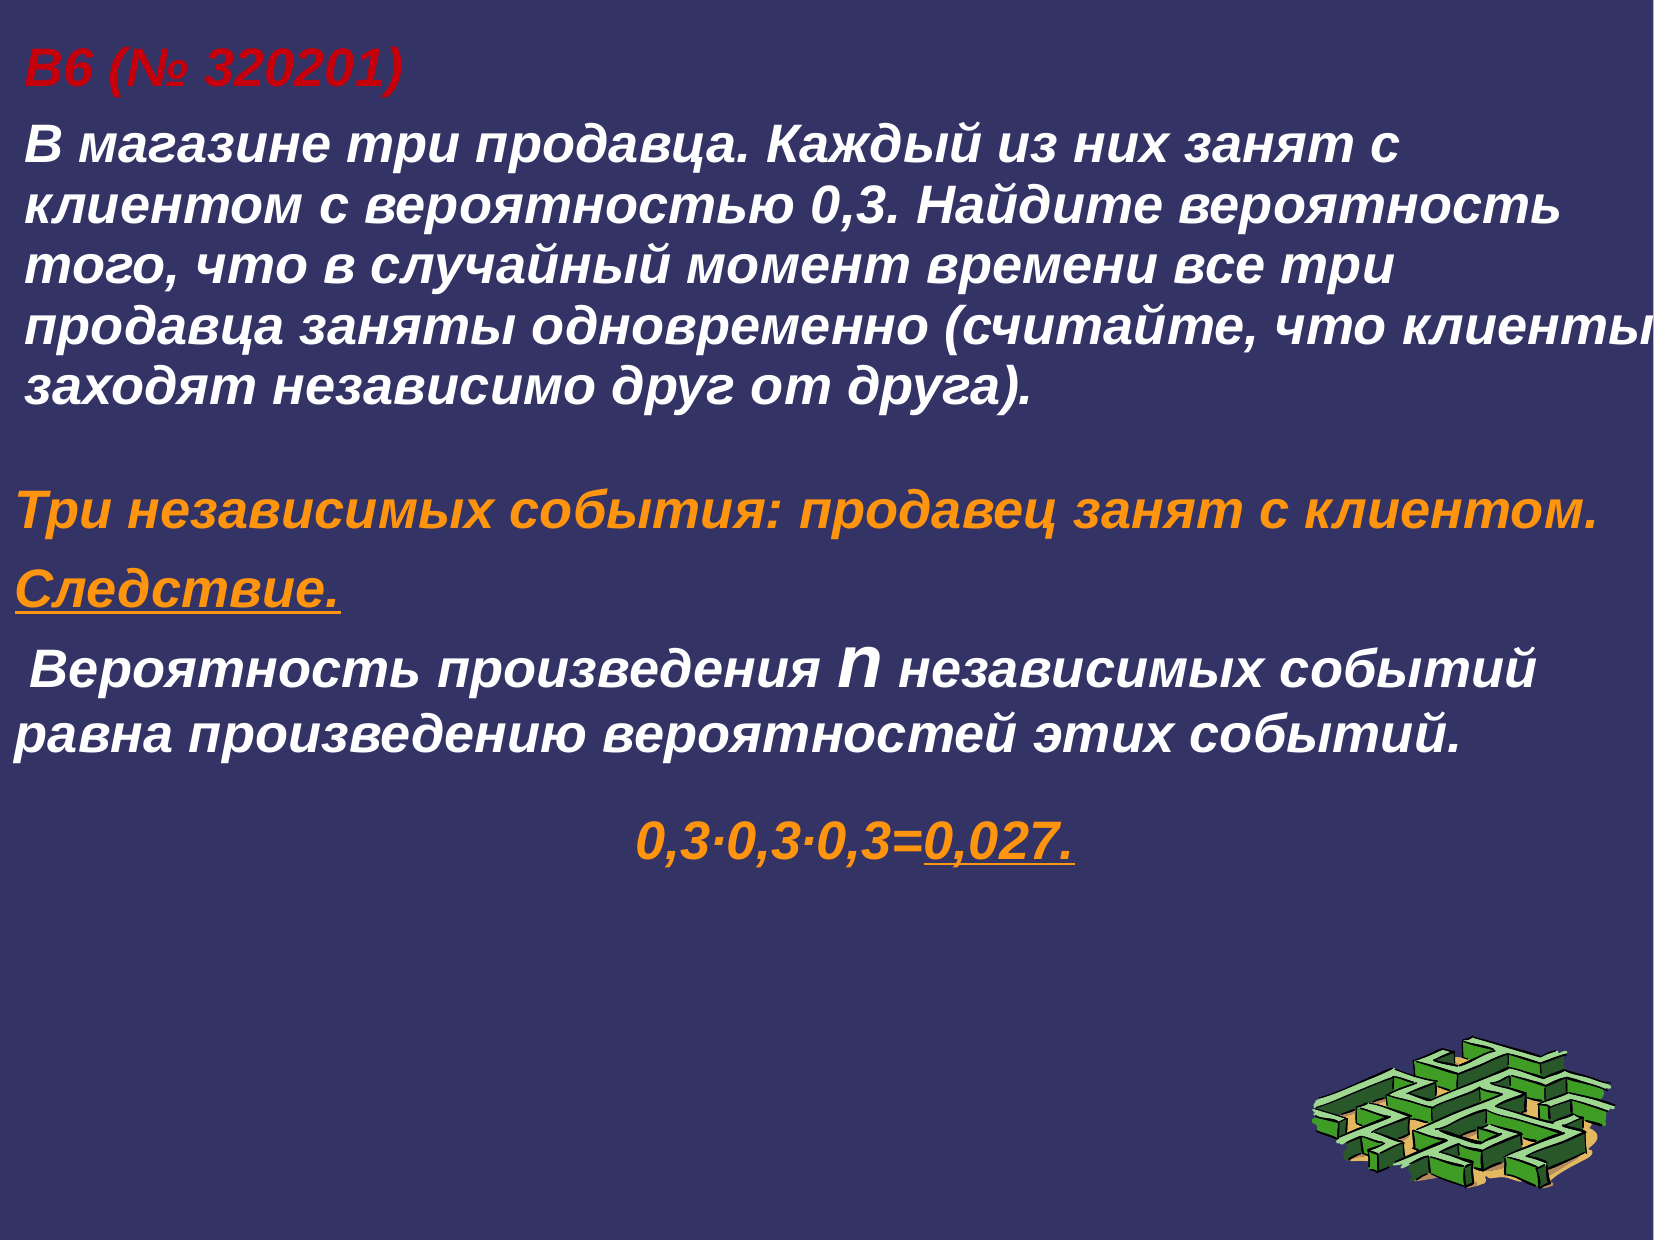

B6 (№ 320201)
В магазине три продавца. Каждый из них занят с клиентом с вероятностью 0,3. Найдите вероятность того, что в случайный момент времени все три продавца заняты одновременно (считайте, что клиенты заходят независимо друг от друга).
Три независимых события: продавец занят с клиентом.
Следствие.
 Вероятность произведения n независимых событий равна произведению вероятностей этих событий.
0,3∙0,3∙0,3=0,027.